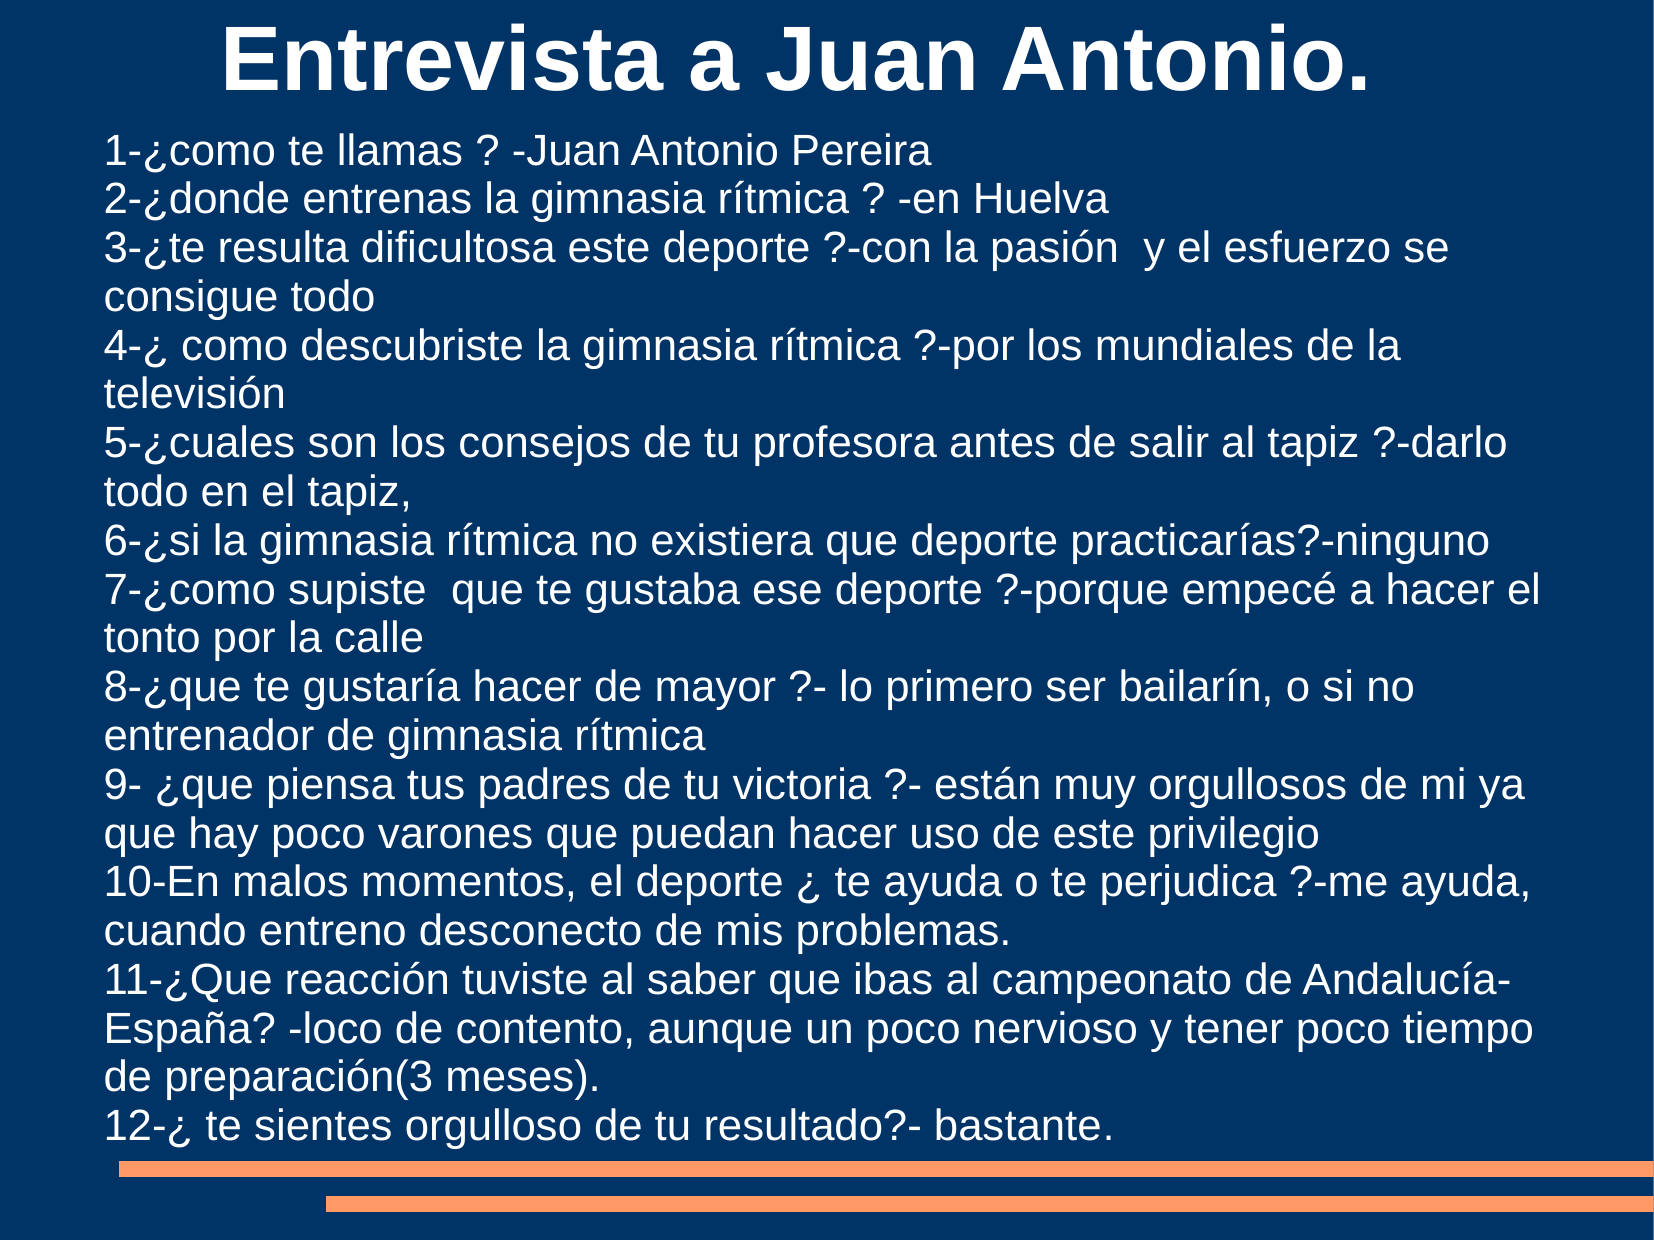

Entrevista a Juan Antonio.
1-¿como te llamas ? -Juan Antonio Pereira
2-¿donde entrenas la gimnasia rítmica ? -en Huelva
3-¿te resulta dificultosa este deporte ?-con la pasión y el esfuerzo se consigue todo
4-¿ como descubriste la gimnasia rítmica ?-por los mundiales de la televisión
5-¿cuales son los consejos de tu profesora antes de salir al tapiz ?-darlo todo en el tapiz,
6-¿si la gimnasia rítmica no existiera que deporte practicarías?-ninguno
7-¿como supiste que te gustaba ese deporte ?-porque empecé a hacer el tonto por la calle
8-¿que te gustaría hacer de mayor ?- lo primero ser bailarín, o si no entrenador de gimnasia rítmica
9- ¿que piensa tus padres de tu victoria ?- están muy orgullosos de mi ya que hay poco varones que puedan hacer uso de este privilegio
10-En malos momentos, el deporte ¿ te ayuda o te perjudica ?-me ayuda, cuando entreno desconecto de mis problemas.
11-¿Que reacción tuviste al saber que ibas al campeonato de Andalucía-España? -loco de contento, aunque un poco nervioso y tener poco tiempo de preparación(3 meses).
12-¿ te sientes orgulloso de tu resultado?- bastante.